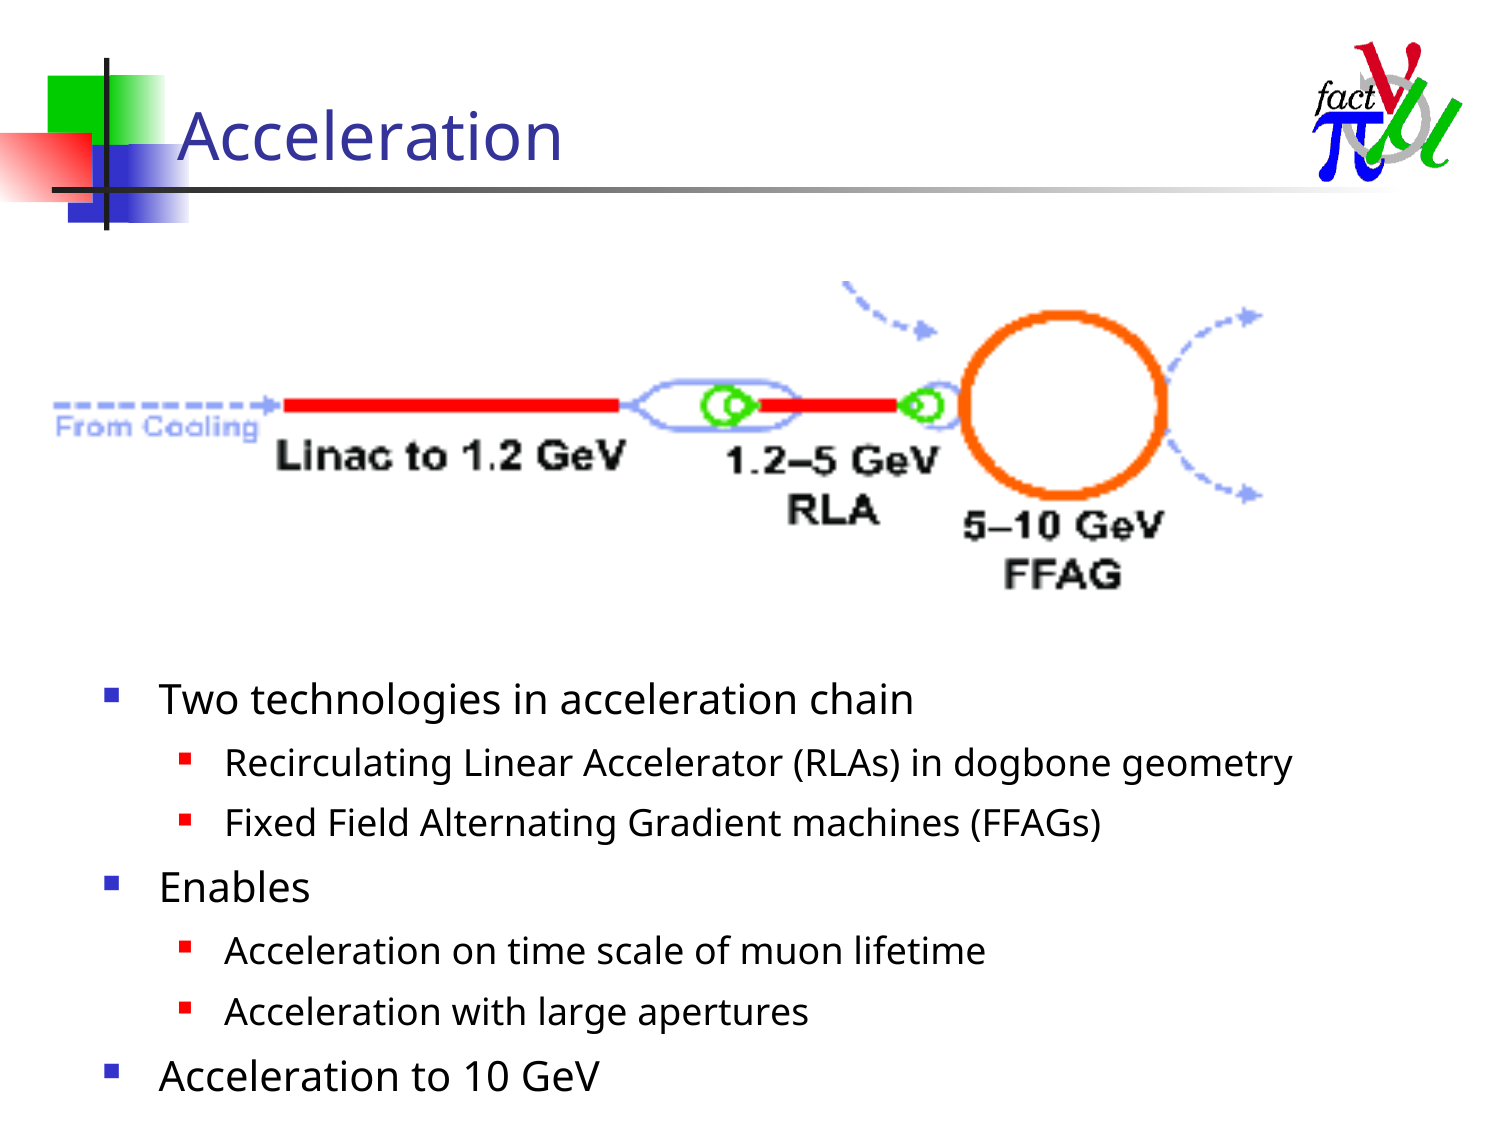

# Acceleration
Two technologies in acceleration chain
Recirculating Linear Accelerator (RLAs) in dogbone geometry
Fixed Field Alternating Gradient machines (FFAGs)
Enables
Acceleration on time scale of muon lifetime
Acceleration with large apertures
Acceleration to 10 GeV